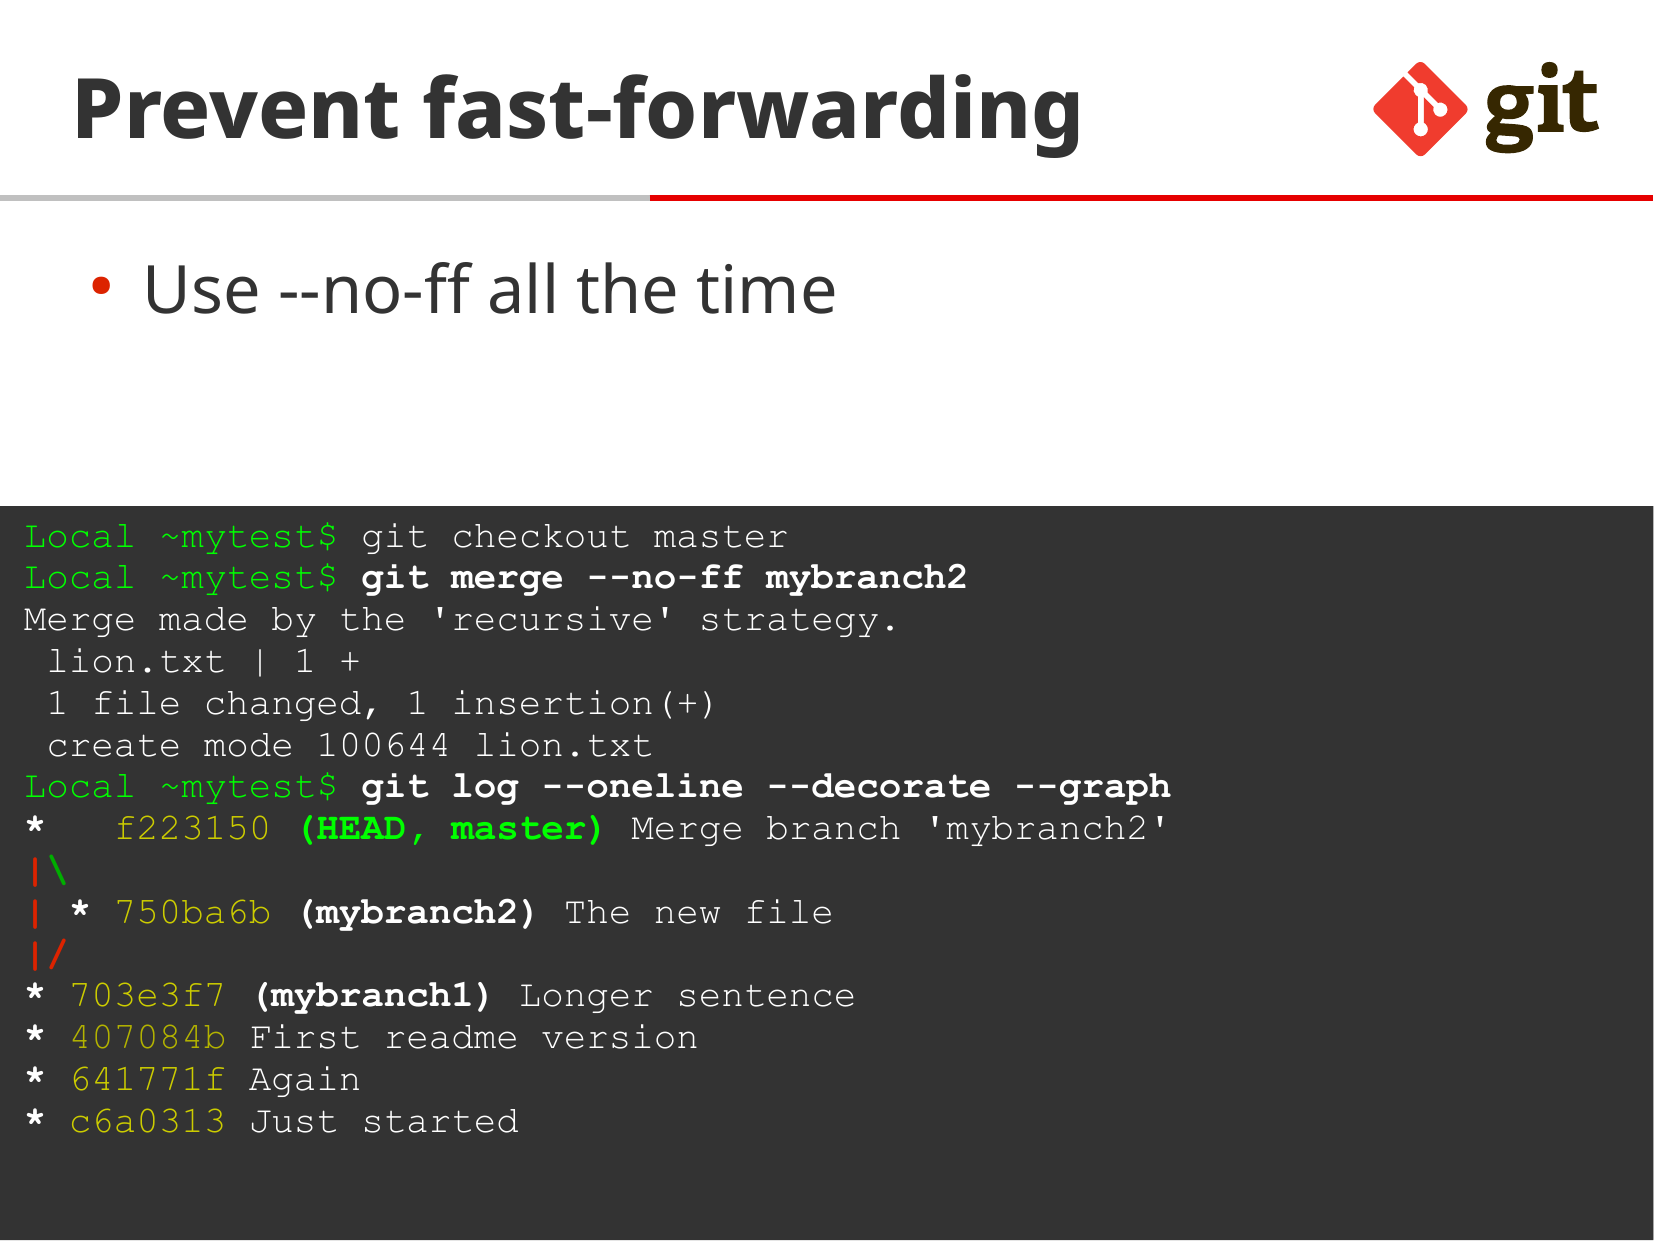

# Prevent fast-forwarding
Use --no-ff all the time
Local ~mytest$ git checkout master
Local ~mytest$ git merge --no-ff mybranch2
Merge made by the 'recursive' strategy.
 lion.txt | 1 +
 1 file changed, 1 insertion(+)
 create mode 100644 lion.txt
Local ~mytest$ git log --oneline --decorate --graph
* f223150 (HEAD, master) Merge branch 'mybranch2'
|\
| * 750ba6b (mybranch2) The new file
|/
* 703e3f7 (mybranch1) Longer sentence
* 407084b First readme version
* 641771f Again
* c6a0313 Just started
35